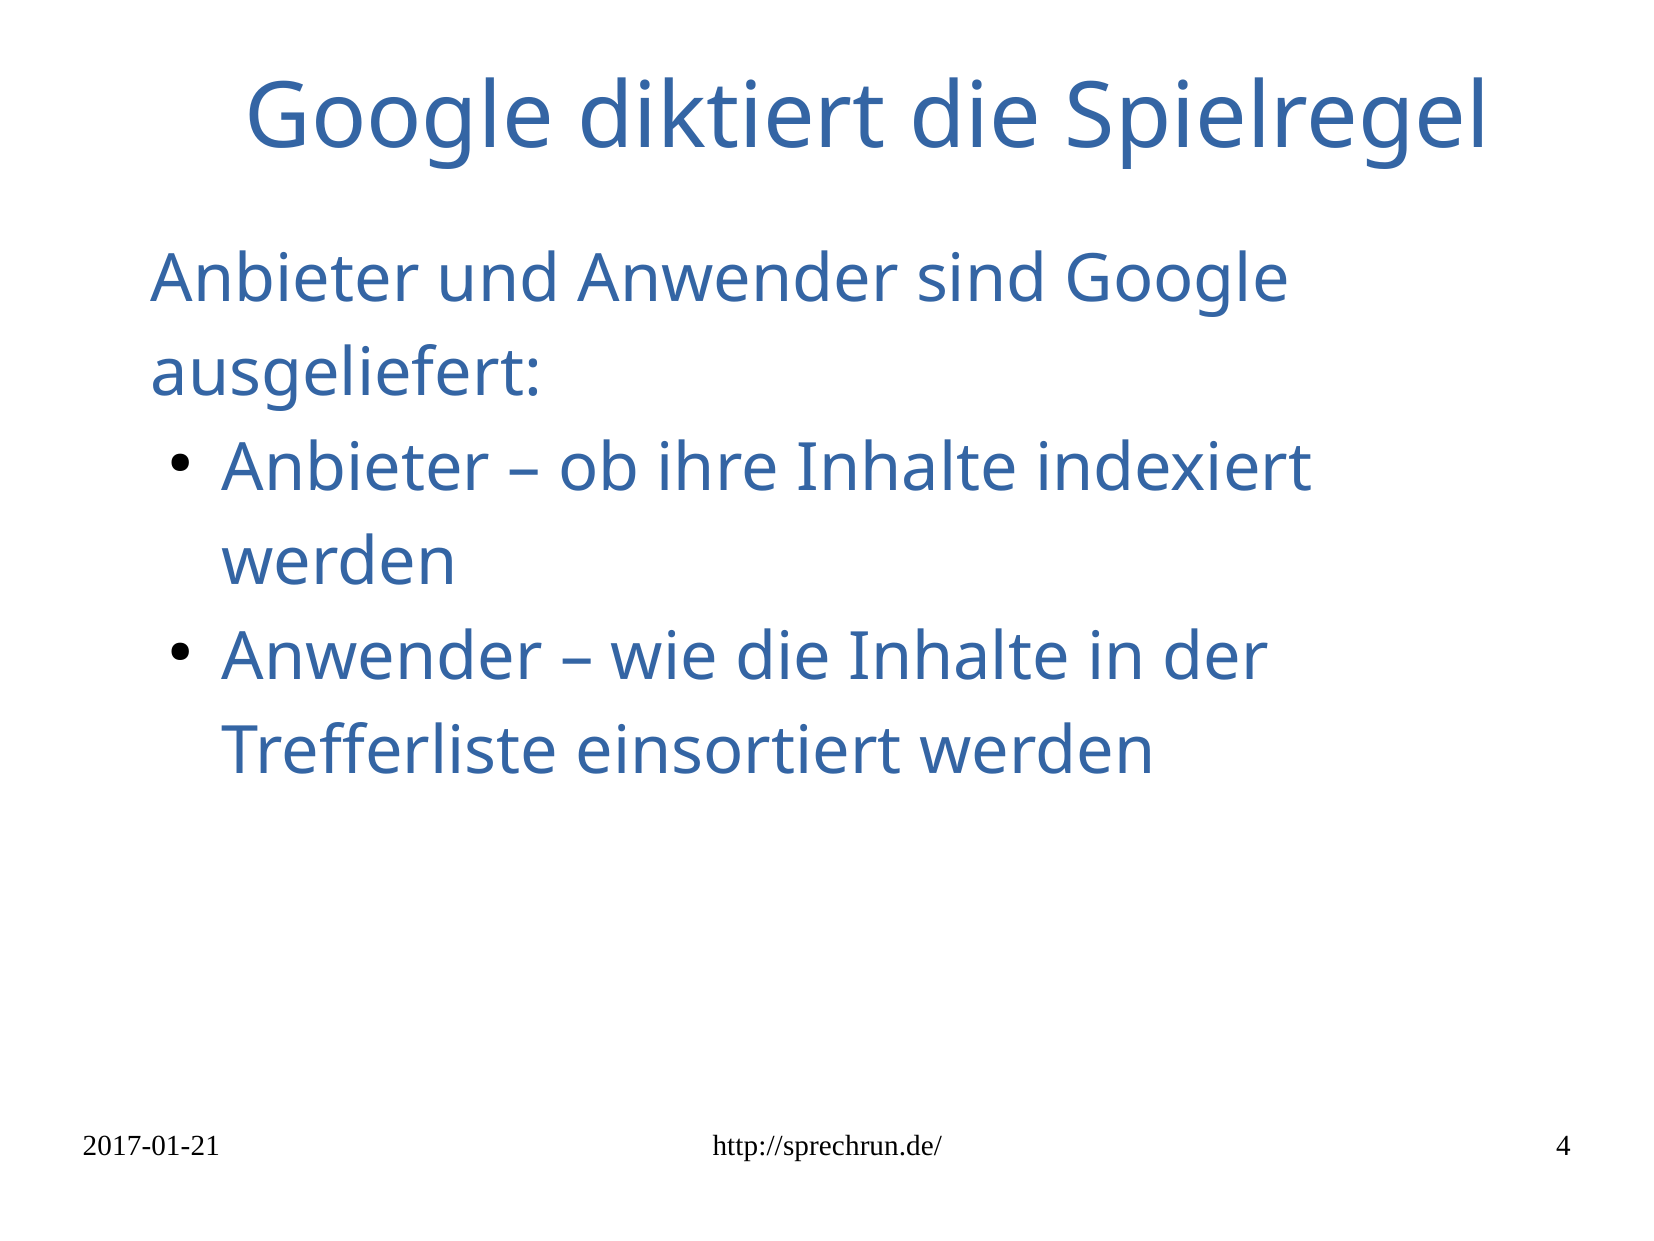

# Google diktiert die Spielregel
Anbieter und Anwender sind Google ausgeliefert:
Anbieter – ob ihre Inhalte indexiert werden
Anwender – wie die Inhalte in der Trefferliste einsortiert werden
2017-01-21
http://sprechrun.de/
4